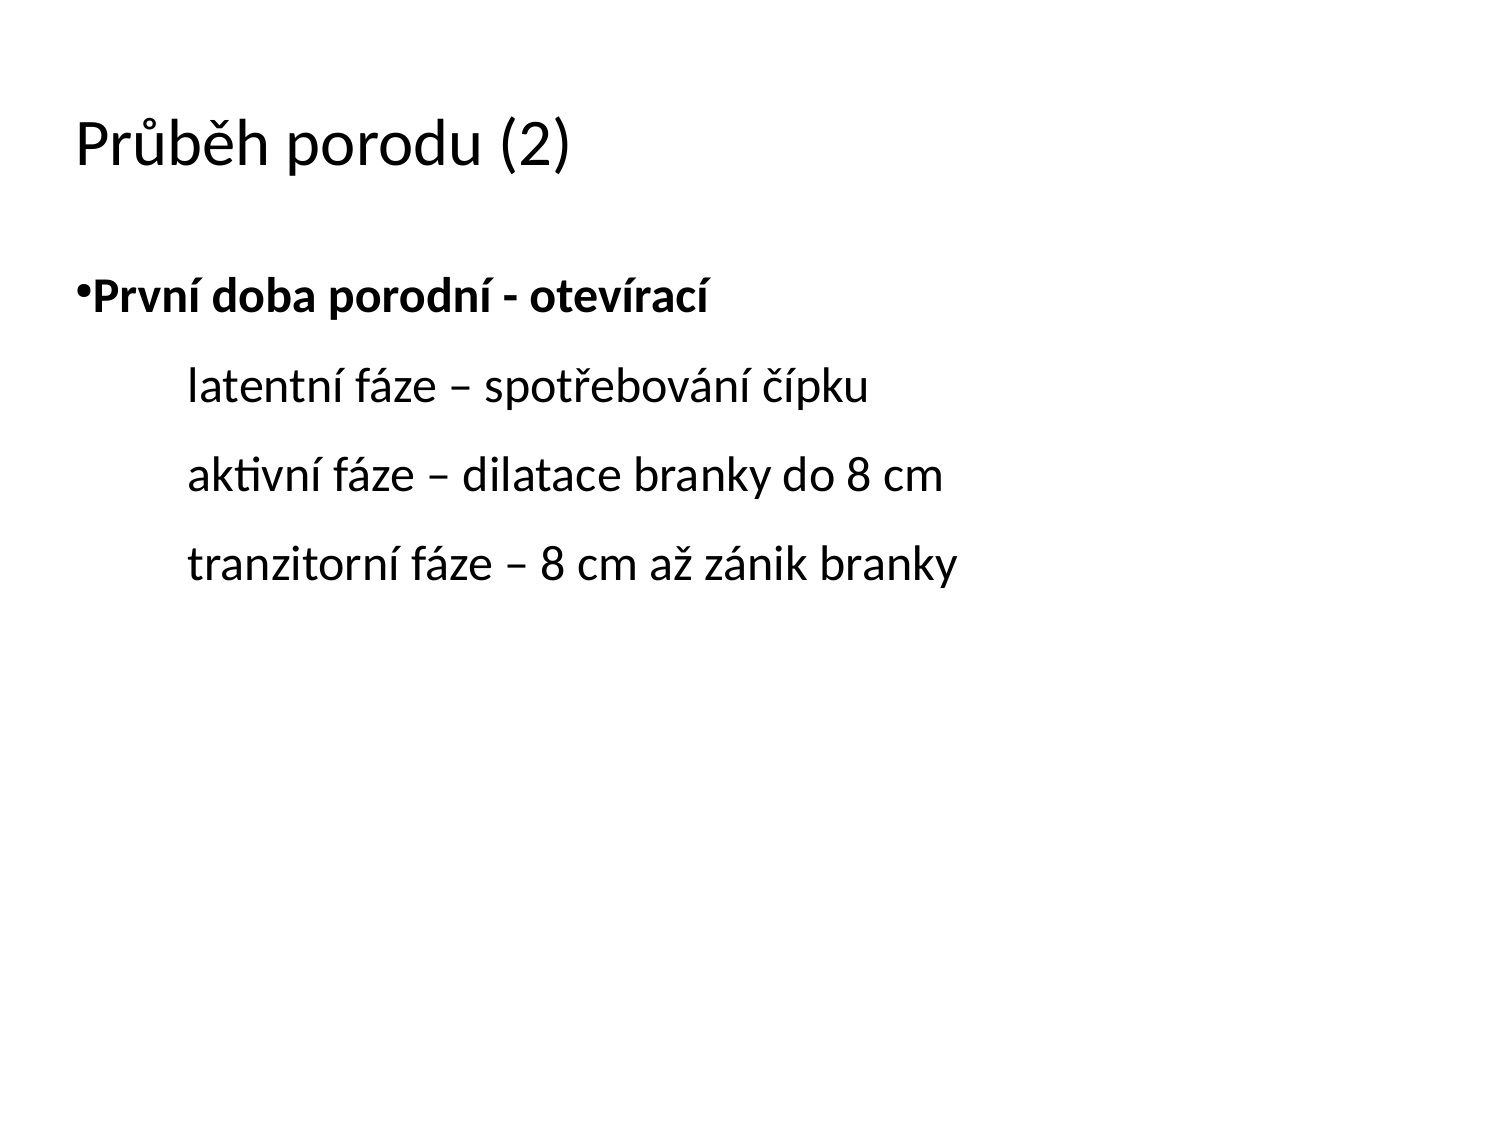

# Průběh porodu (2)
První doba porodní - otevírací
 latentní fáze – spotřebování čípku
 aktivní fáze – dilatace branky do 8 cm
 tranzitorní fáze – 8 cm až zánik branky